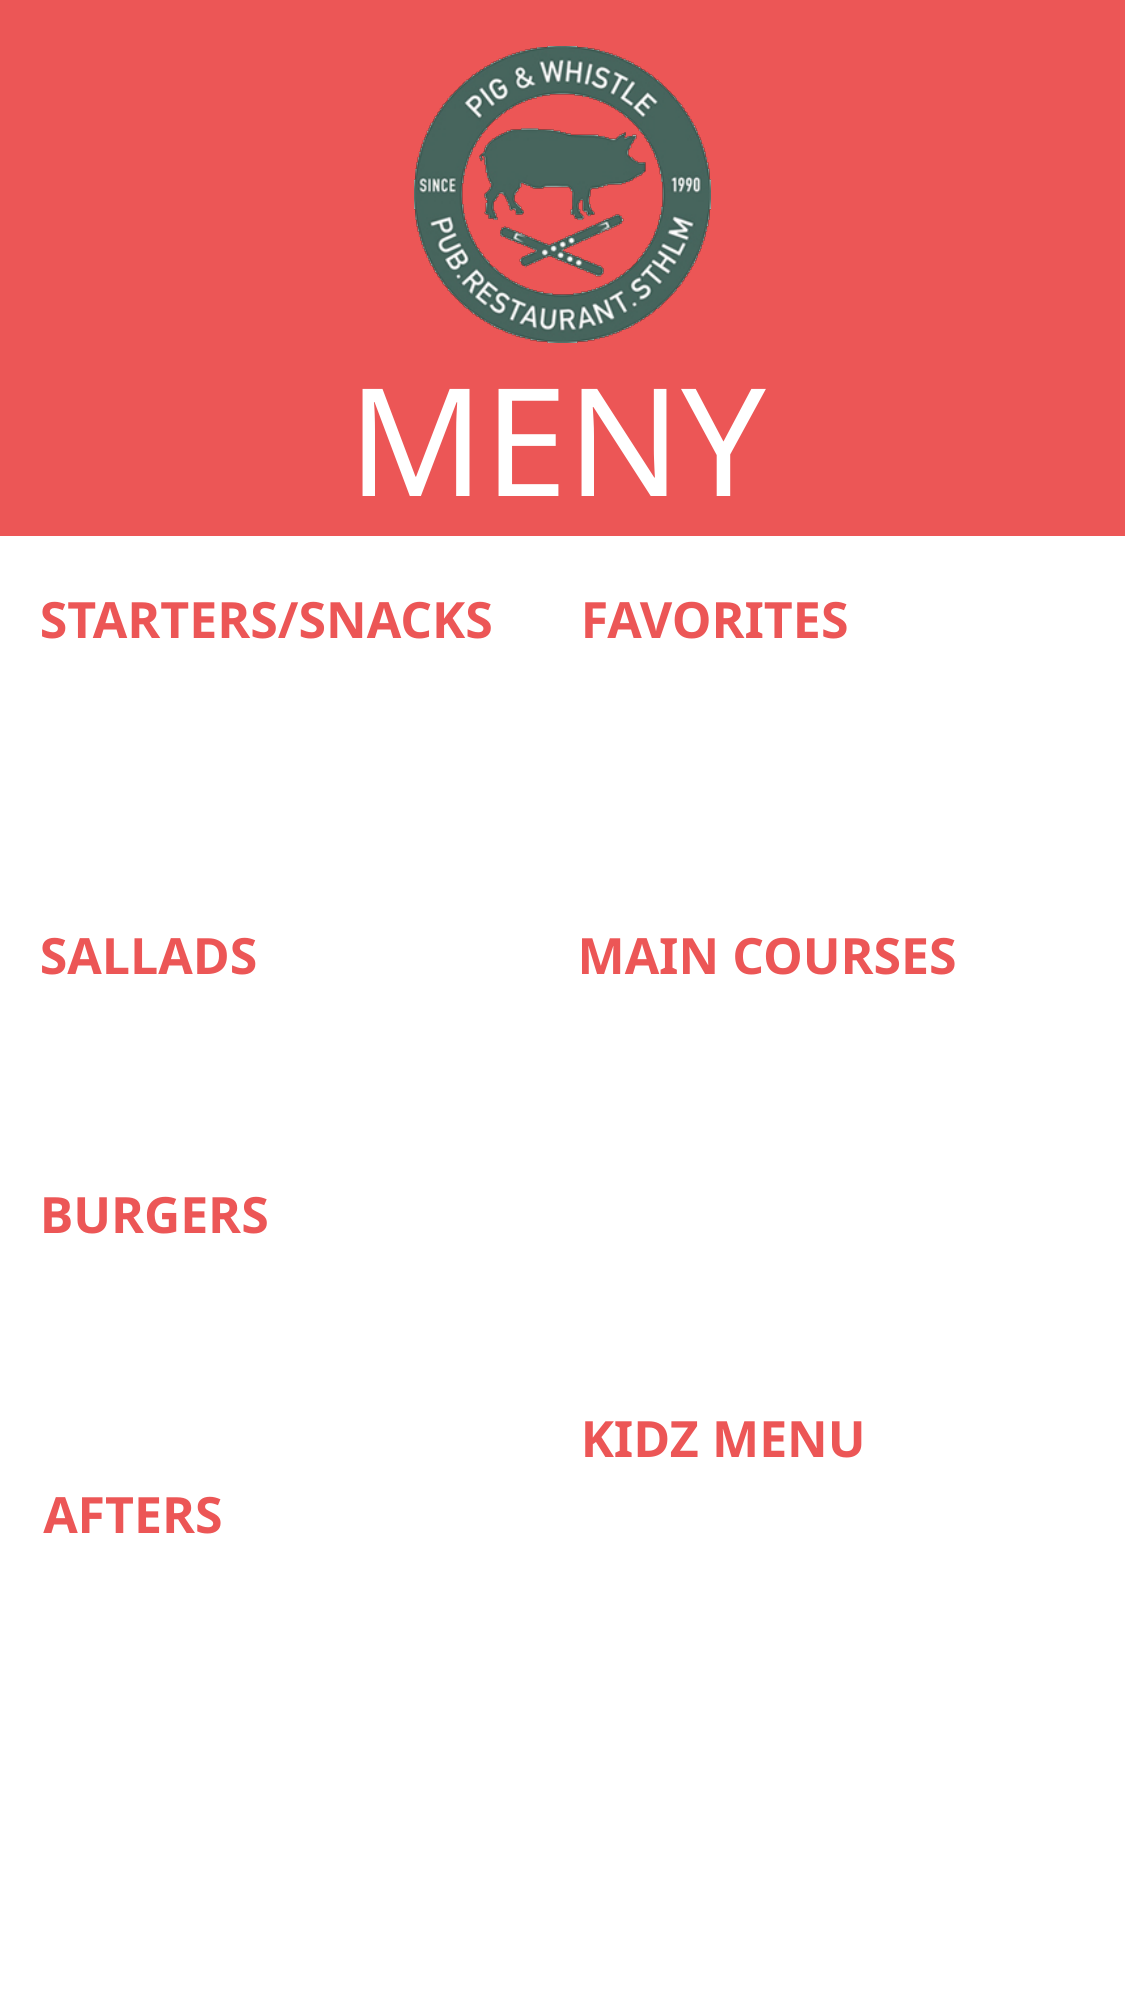

MENY
FAVORITES
STARTERS/SNACKS
SNACKS 6/12ST	74/136:-
CHICKEN WINGS 	79/139:-
LOADED NACHOS	59:-
GARLIC BREAD	59:-
BIG STARTER	149:-
CHEESE & BACON WURST	149:-
TOAST SKAGEN	149:-
FISH ’N CHIPS	155:-
BOOKMAKER TOAST	189:-
SALLADS
MAIN COURSES
HALLOUMI CAESAR	159:-
CHICKEN CAESAR	169:-
SHRIMPS & AVOCADO	185:-
PULLED PORK	149:-
BBQ SPARE RIBS 	199:-
BEEF FAJITAS	219:-
CHICKEN FAJITAS	199:-
COMBO FAJITAS	215:-
HALLOUMI FAJITAS	199:-
FILLET OF PIKE-PERCH	229:-
AGNUS RIBEYE	289:-
BURGERS
DOUBLE CHEESE	145:-
HALLOUMI 	145:-
CHICKEN & PARMESAN	149:-
BACON & TRUFFLE	169:-
KIDZ MENU
AFTERS
FISH ’N CHIPS	79:-
HAMBURGER	89:-
PASTA BOLOGNESE	79:-
PANCAKES	79:-
ICECREAM W. BROWNIE	75:-
PASSION CHEESECAKE	79:-
TRIPLE CHOCOLATE	85:-